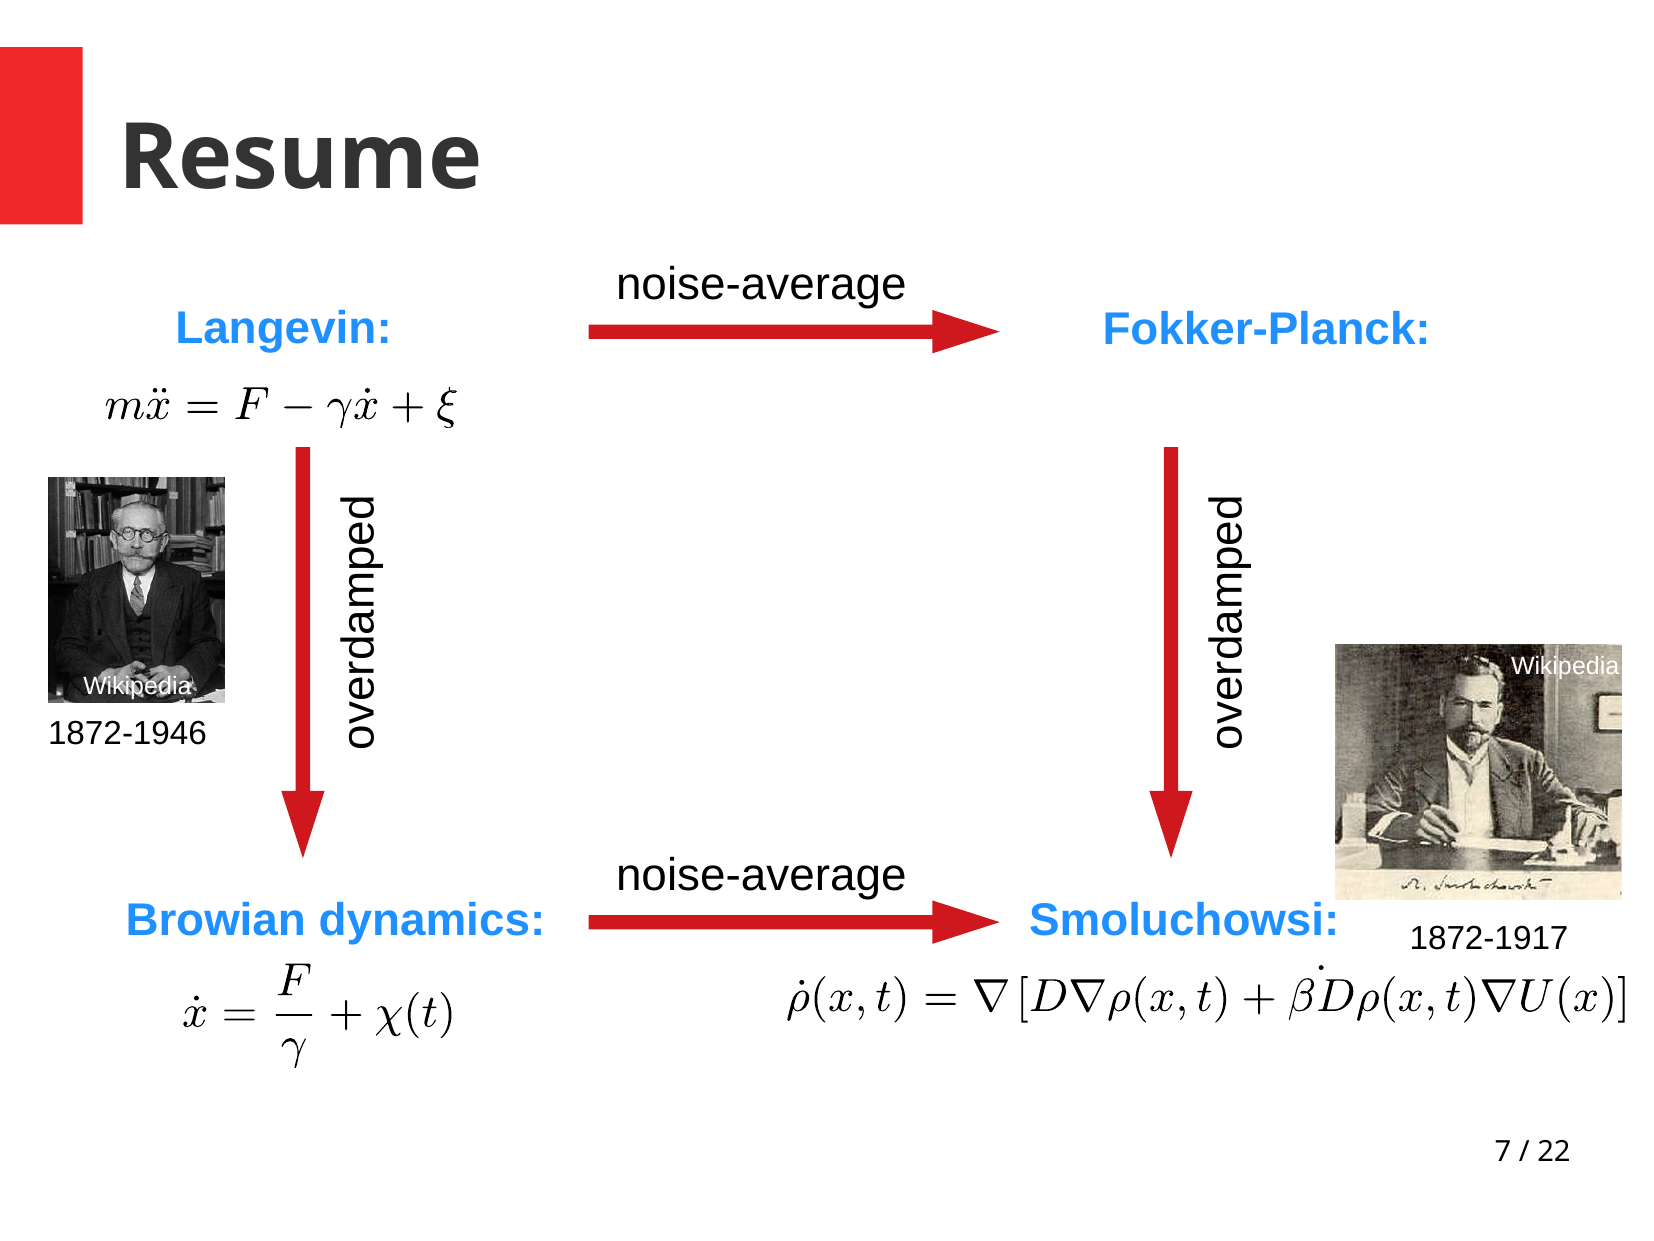

# Resume
noise-average
Langevin:
Fokker-Planck:
1872-1946
overdamped
overdamped
1872-1917
Wikipedia
Wikipedia
noise-average
Browian dynamics:
Smoluchowsi:
7